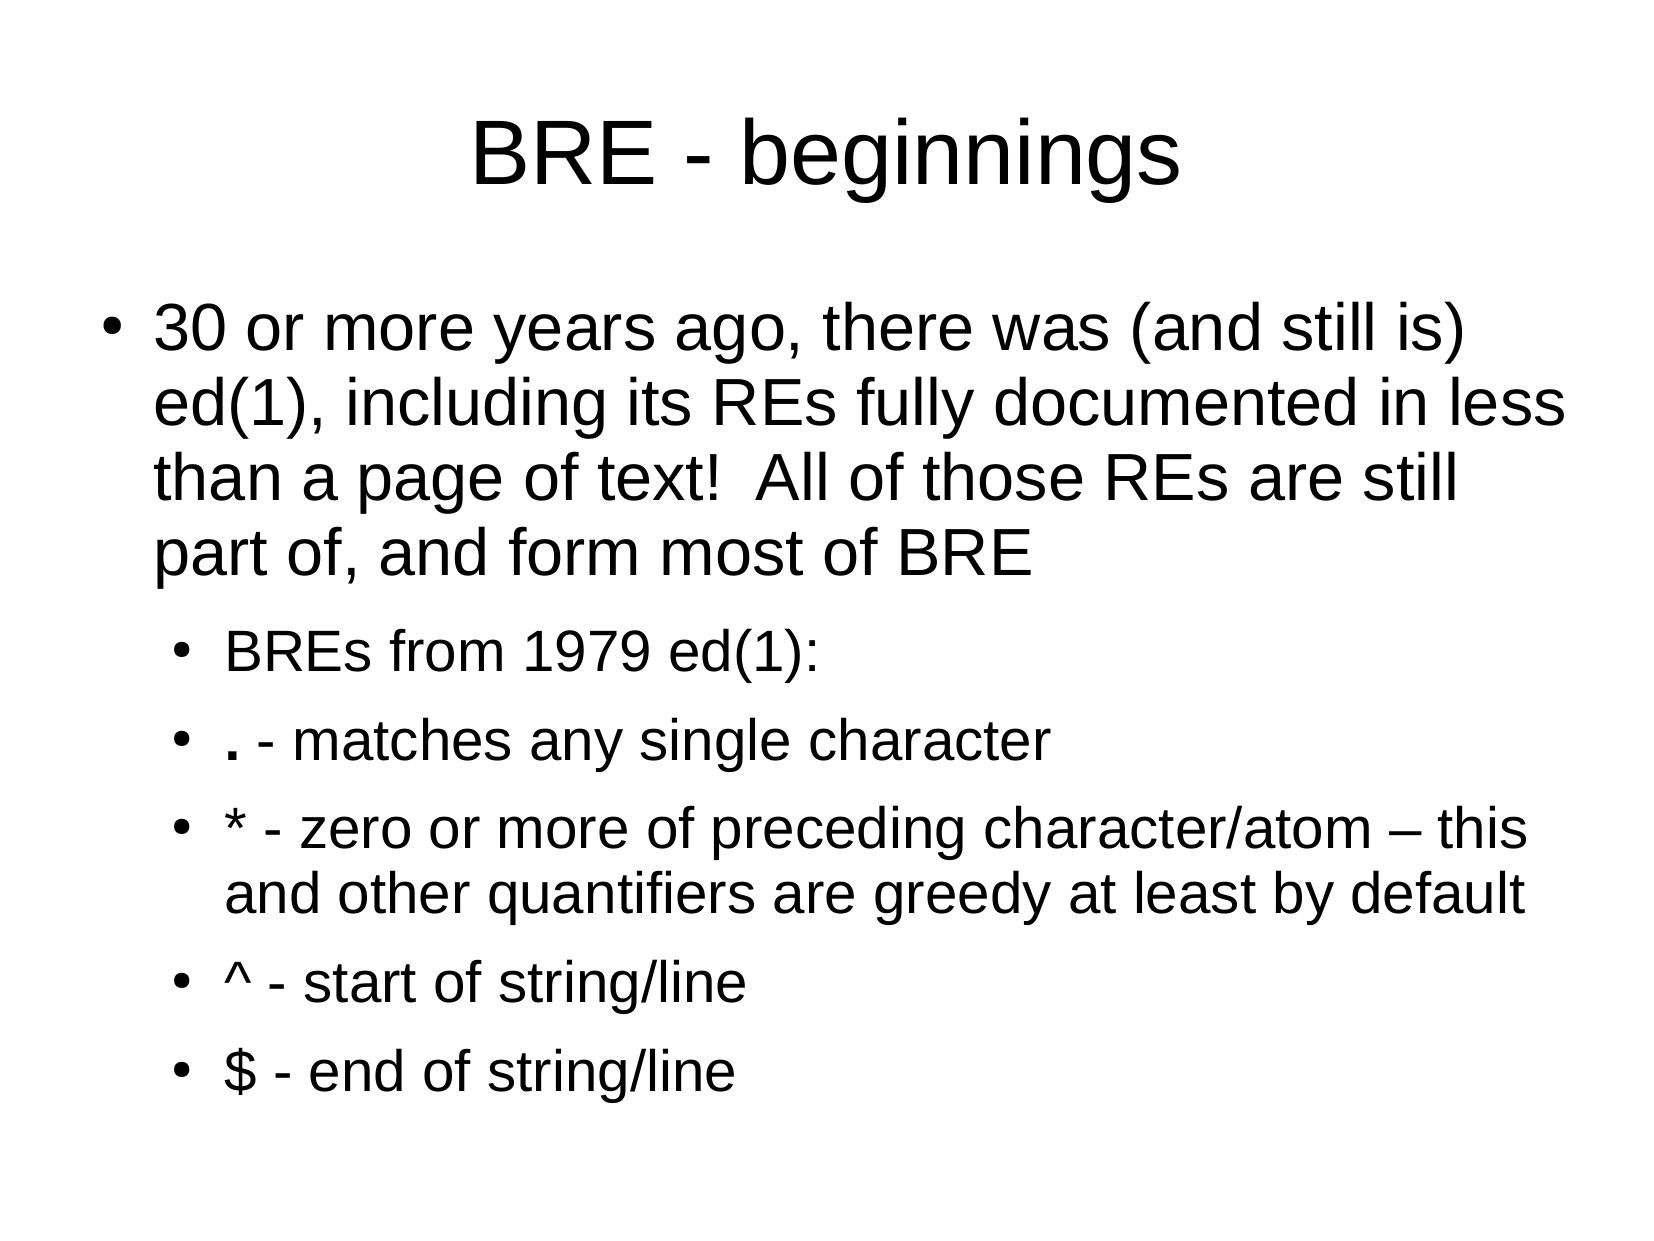

# BRE - beginnings
30 or more years ago, there was (and still is) ed(1), including its REs fully documented in less than a page of text! All of those REs are still part of, and form most of BRE
BREs from 1979 ed(1):
. - matches any single character
* - zero or more of preceding character/atom – this and other quantifiers are greedy at least by default
^ - start of string/line
$ - end of string/line